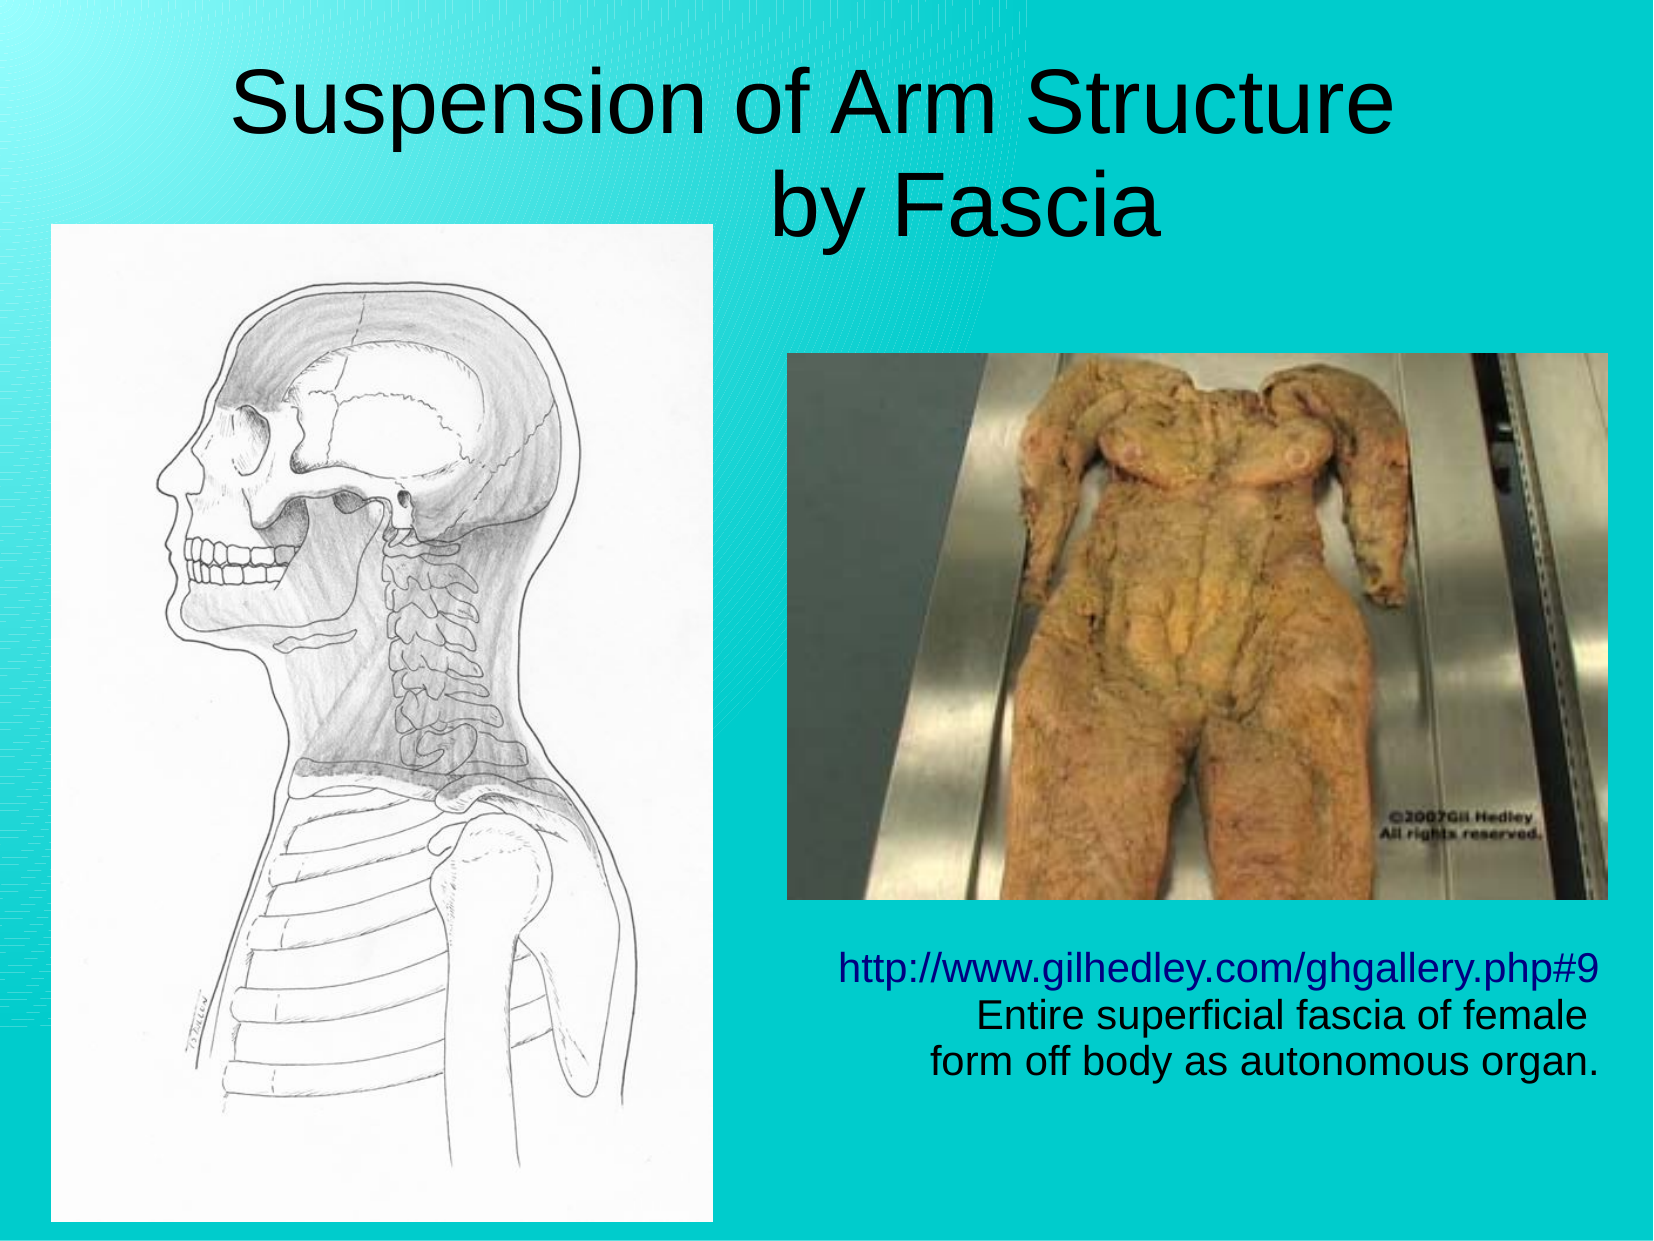

# Suspension of Arm Structure by Fascia
http://www.gilhedley.com/ghgallery.php#9
Entire superficial fascia of female
form off body as autonomous organ.